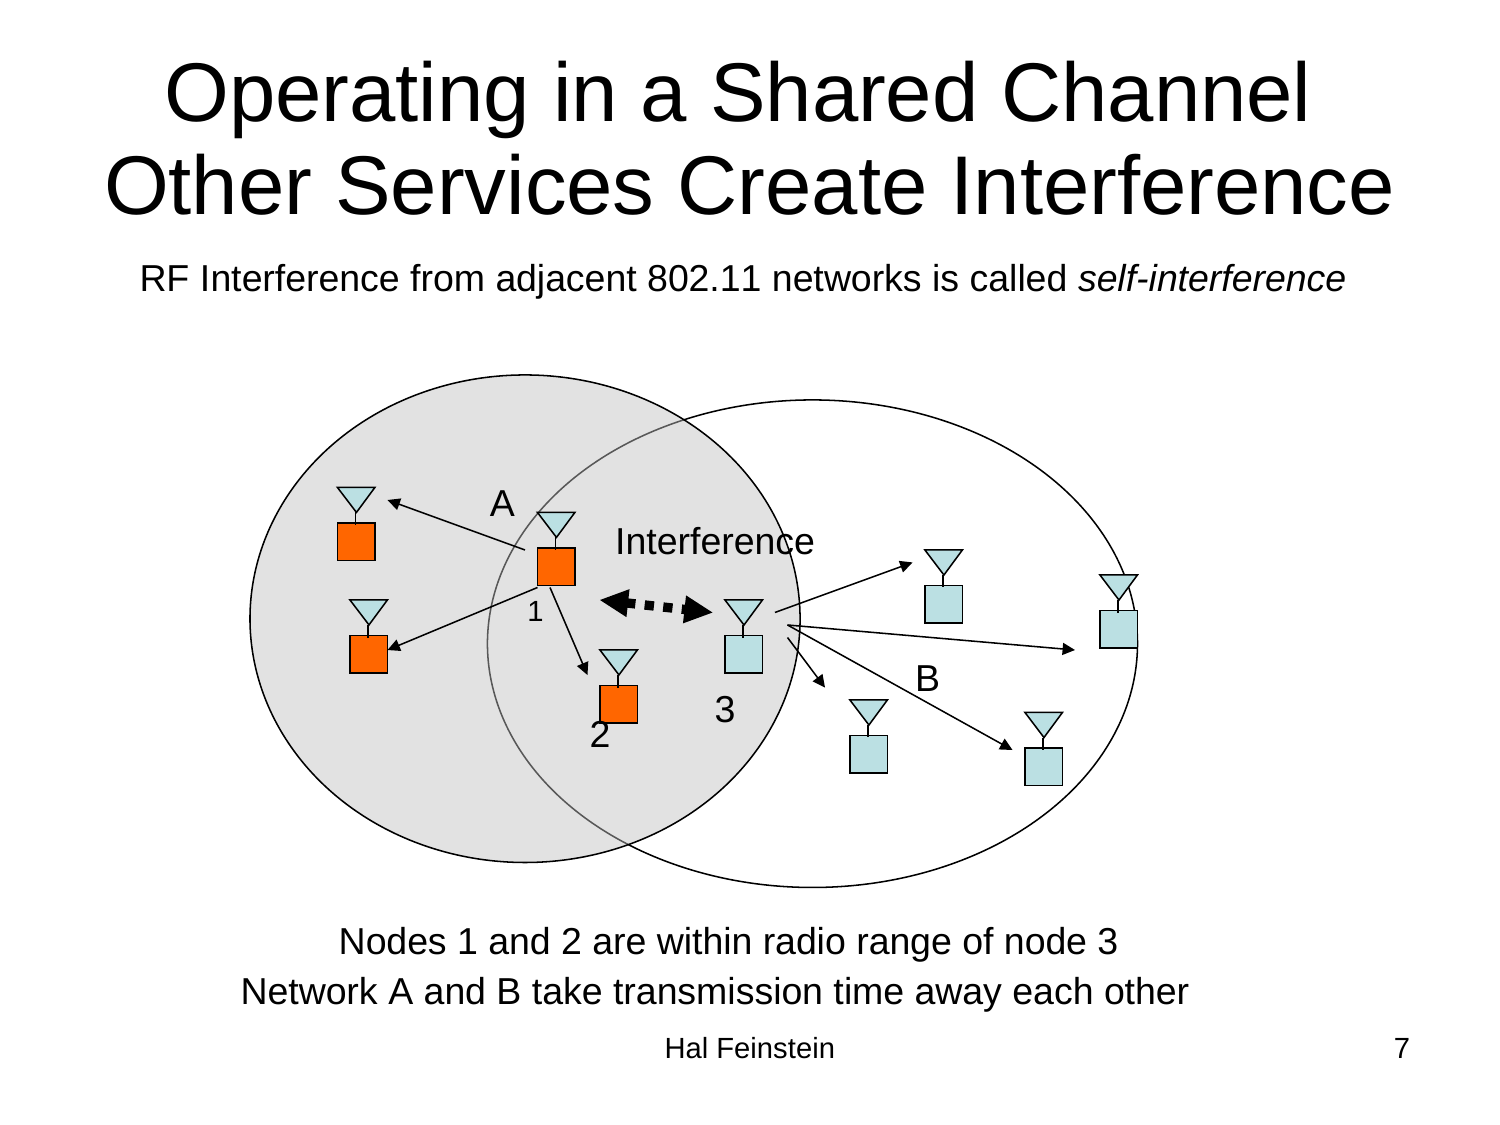

# Operating in a Shared Channel Other Services Create Interference
RF Interference from adjacent 802.11 networks is called self-interference
A
Interference
1
B
3
2
 Nodes 1 and 2 are within radio range of node 3
Network A and B take transmission time away each other
Hal Feinstein
7